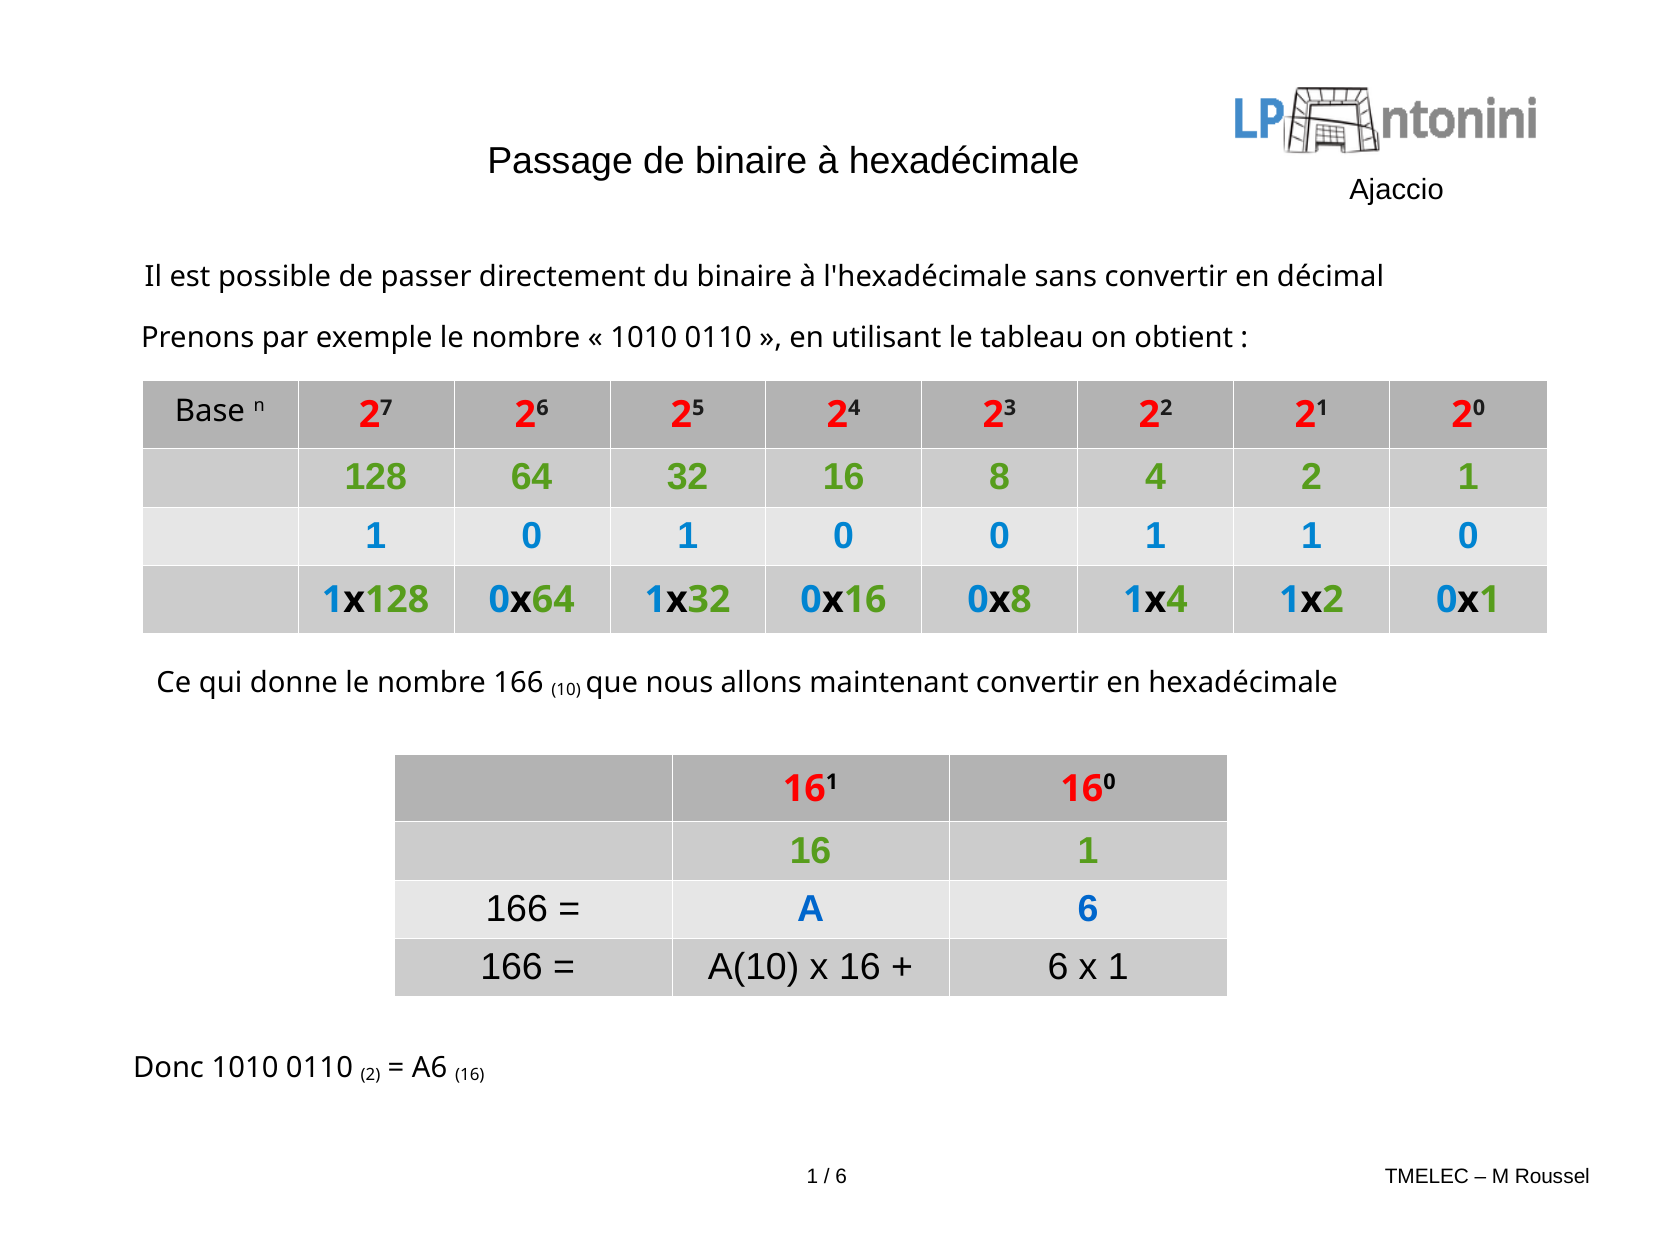

Passage de binaire à hexadécimale
Ajaccio
Il est possible de passer directement du binaire à l'hexadécimale sans convertir en décimal
Prenons par exemple le nombre « 1010 0110 », en utilisant le tableau on obtient :
| Base n | 27 | 26 | 25 | 24 | 23 | 22 | 21 | 20 |
| --- | --- | --- | --- | --- | --- | --- | --- | --- |
| | 128 | 64 | 32 | 16 | 8 | 4 | 2 | 1 |
| | 1 | 0 | 1 | 0 | 0 | 1 | 1 | 0 |
| | 1x128 | 0x64 | 1x32 | 0x16 | 0x8 | 1x4 | 1x2 | 0x1 |
Ce qui donne le nombre 166 (10) que nous allons maintenant convertir en hexadécimale
| | 161 | 160 |
| --- | --- | --- |
| | 16 | 1 |
| 166 = | A | 6 |
| 166 = | A(10) x 16 + | 6 x 1 |
Donc 1010 0110 (2) = A6 (16)
1 / 6
TMELEC – M Roussel